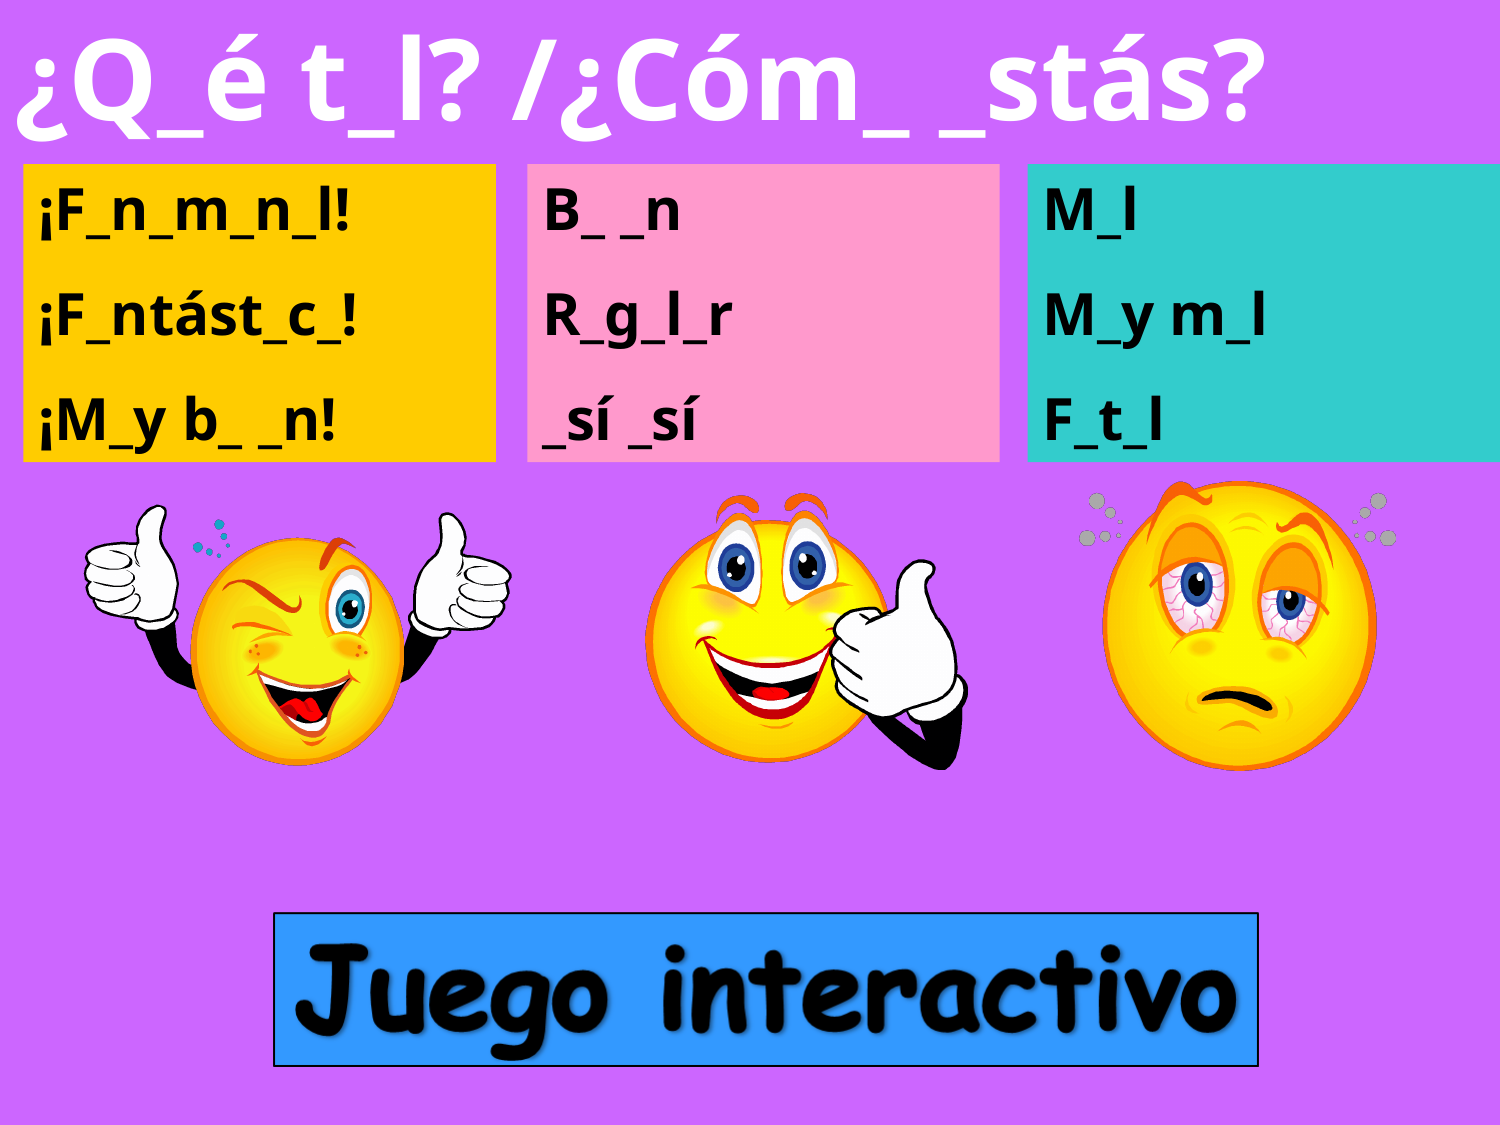

¿Q_é t_l? /¿Cóm_ _stás?
¡F_n_m_n_l!
¡F_ntást_c_!
¡M_y b_ _n!
B_ _n
R_g_l_r
_sí _sí
M_l
M_y m_l
F_t_l